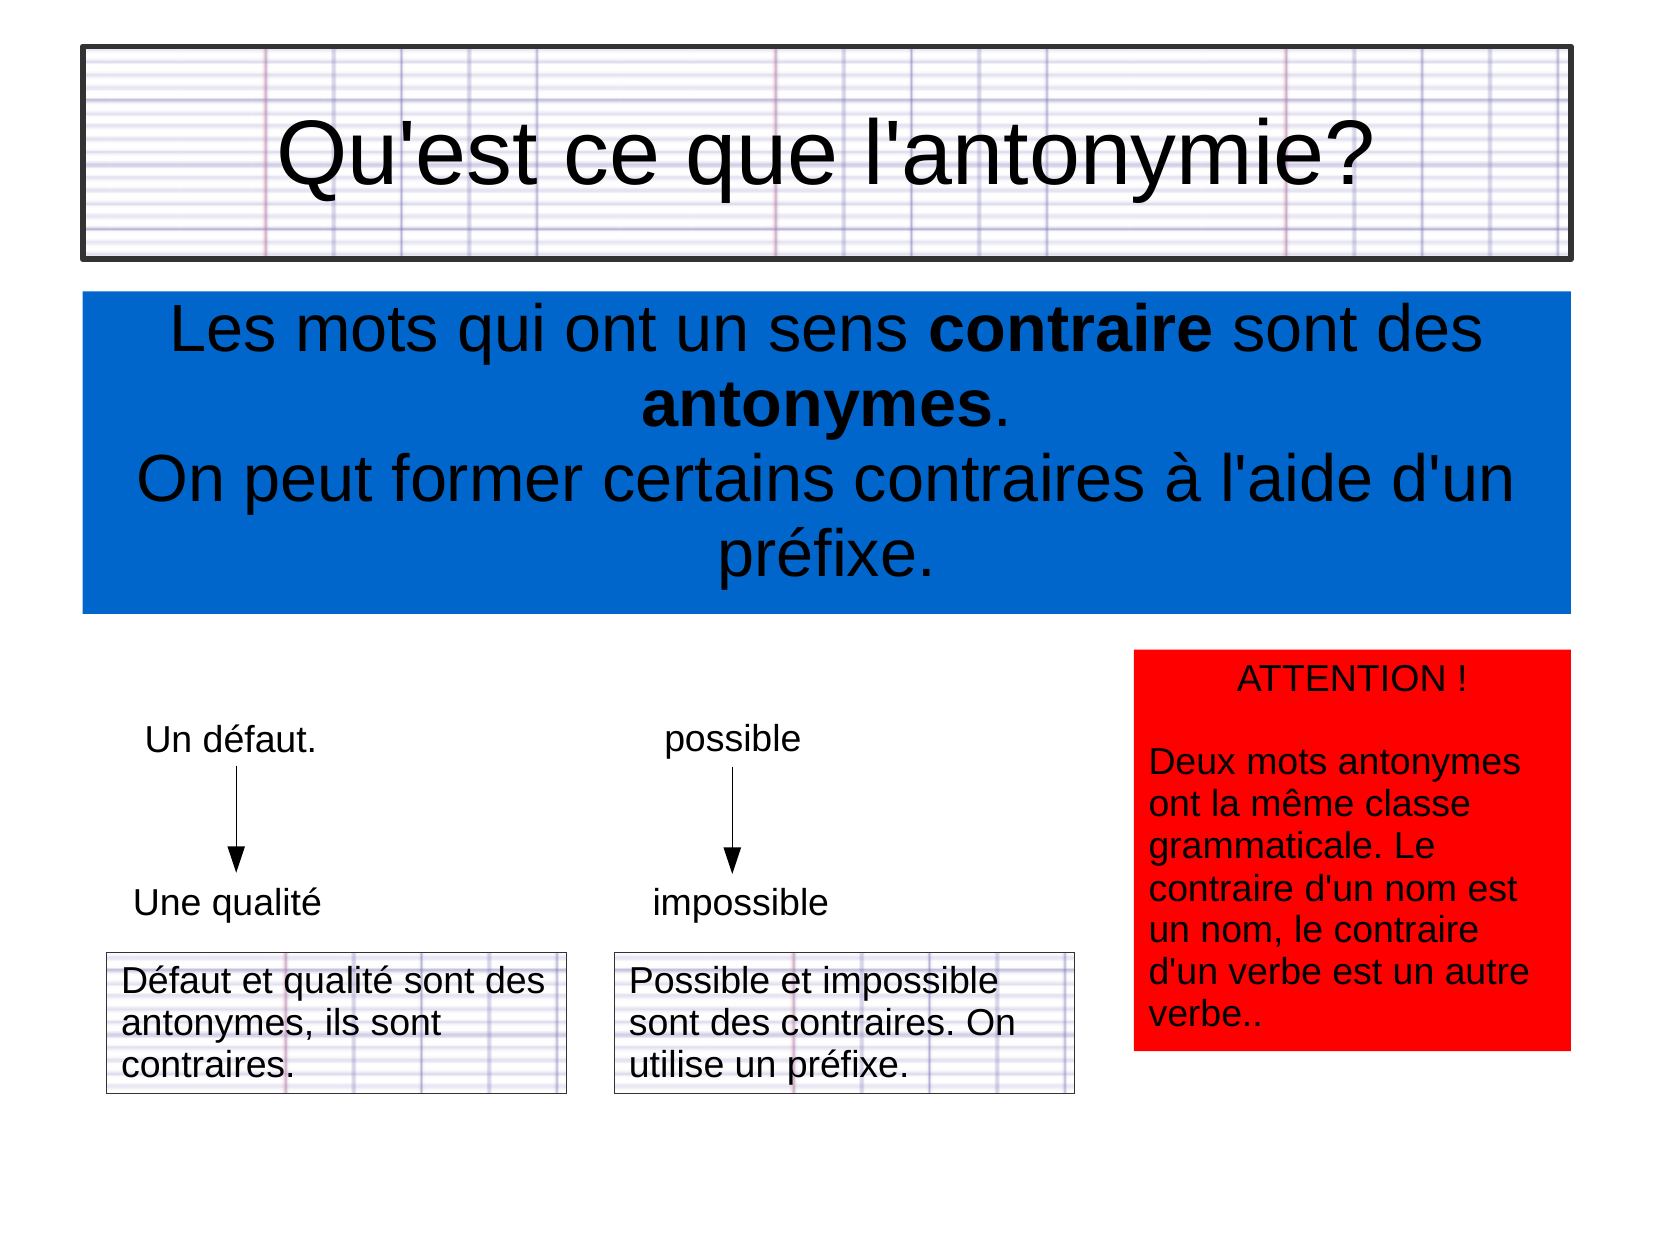

# Qu'est ce que l'antonymie?
Les mots qui ont un sens contraire sont des antonymes.
On peut former certains contraires à l'aide d'un préfixe.
ATTENTION !
Deux mots antonymes ont la même classe grammaticale. Le contraire d'un nom est un nom, le contraire d'un verbe est un autre verbe..
possible
Un défaut.
Une qualité
impossible
Défaut et qualité sont des antonymes, ils sont contraires.
Possible et impossible sont des contraires. On utilise un préfixe.